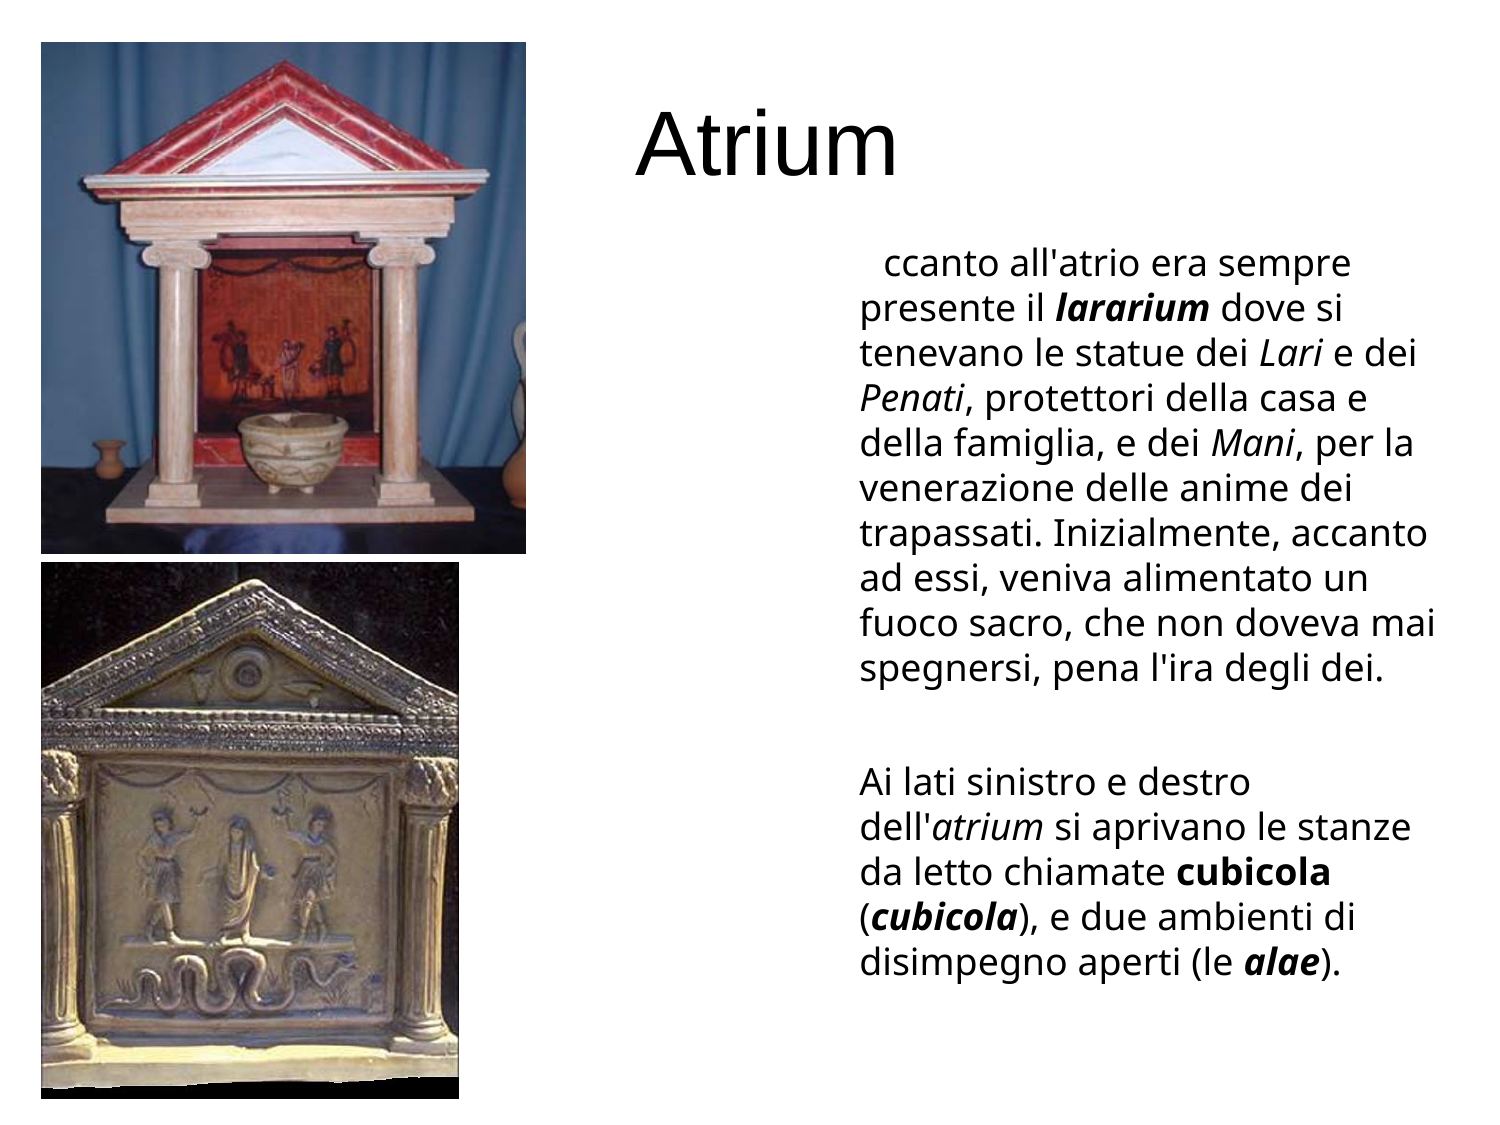

# Atrium
Accanto all'atrio era sempre presente il lararium dove si tenevano le statue dei Lari e dei Penati, protettori della casa e della famiglia, e dei Mani, per la venerazione delle anime dei trapassati. Inizialmente, accanto ad essi, veniva alimentato un fuoco sacro, che non doveva mai spegnersi, pena l'ira degli dei.
Ai lati sinistro e destro dell'atrium si aprivano le stanze da letto chiamate cubicola (cubicola), e due ambienti di disimpegno aperti (le alae).